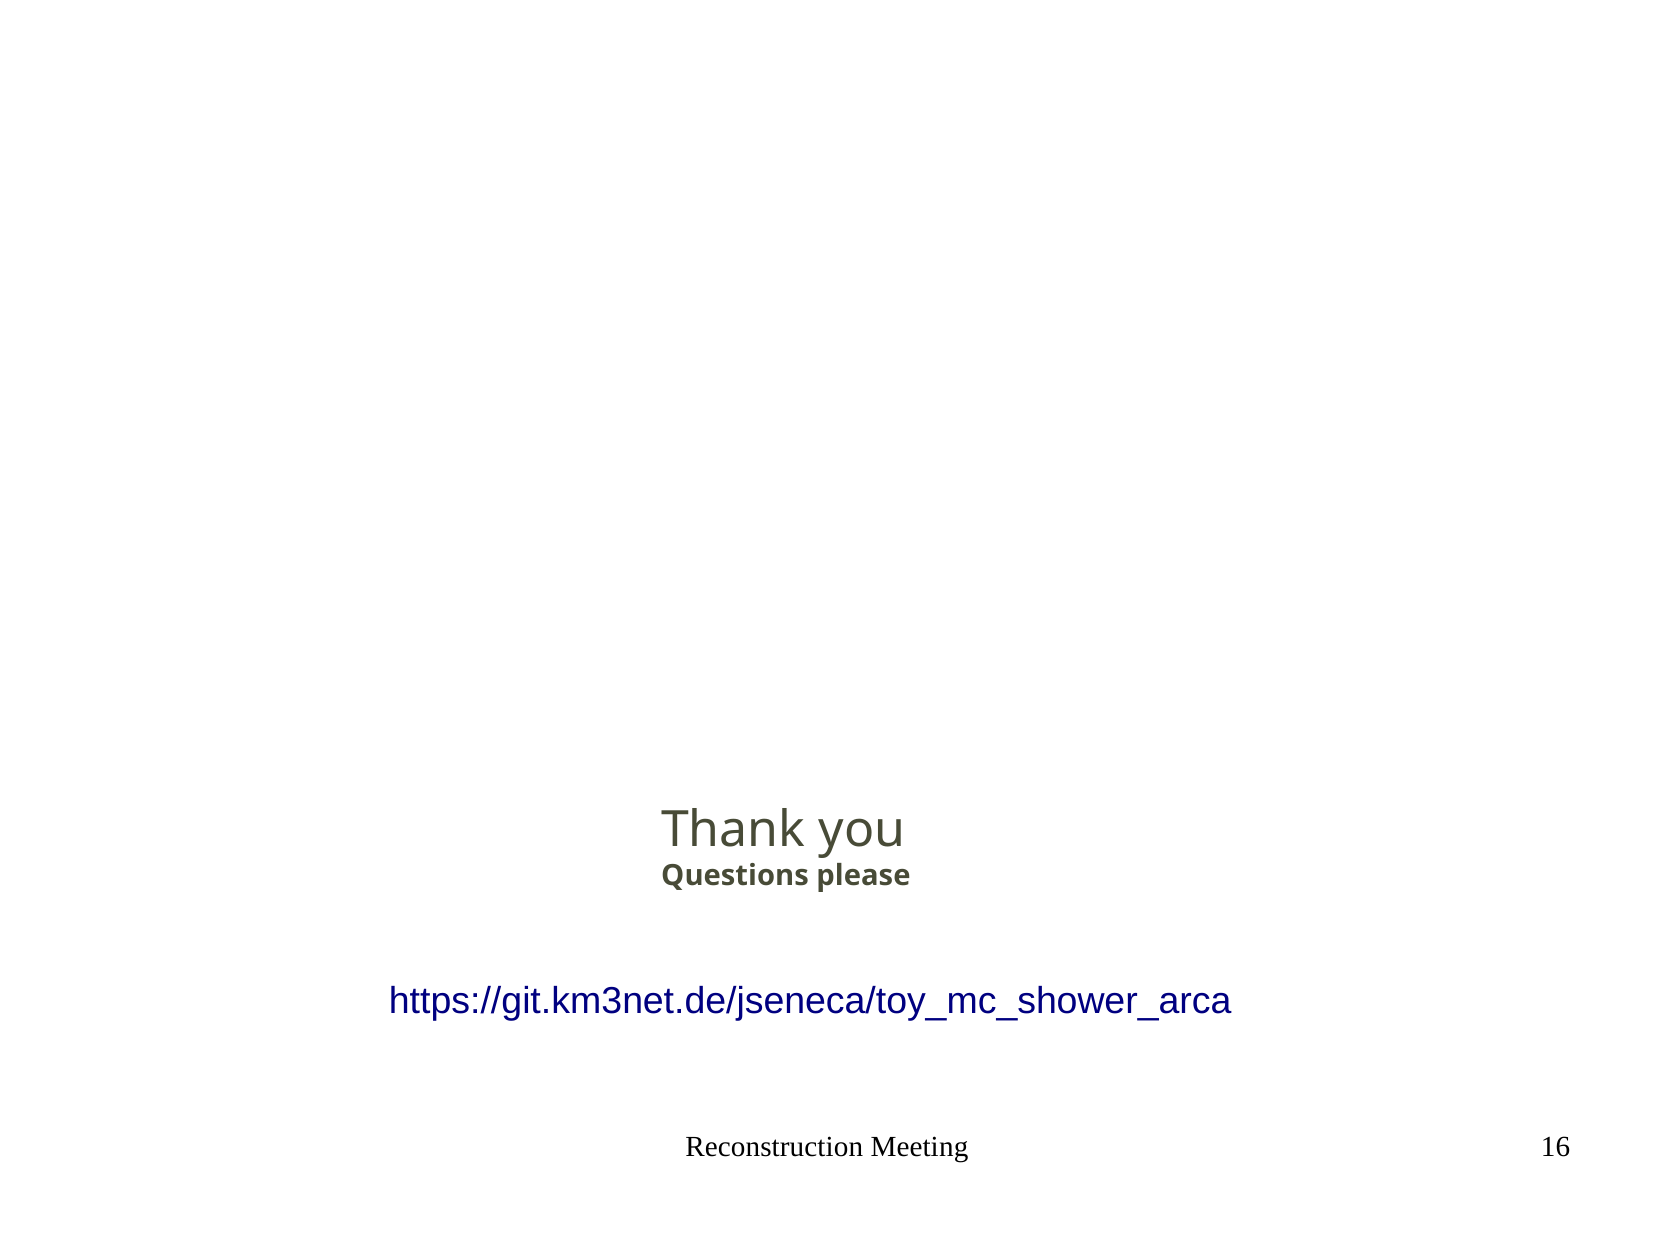

Thank you
Questions please
https://git.km3net.de/jseneca/toy_mc_shower_arca
Reconstruction Meeting
16